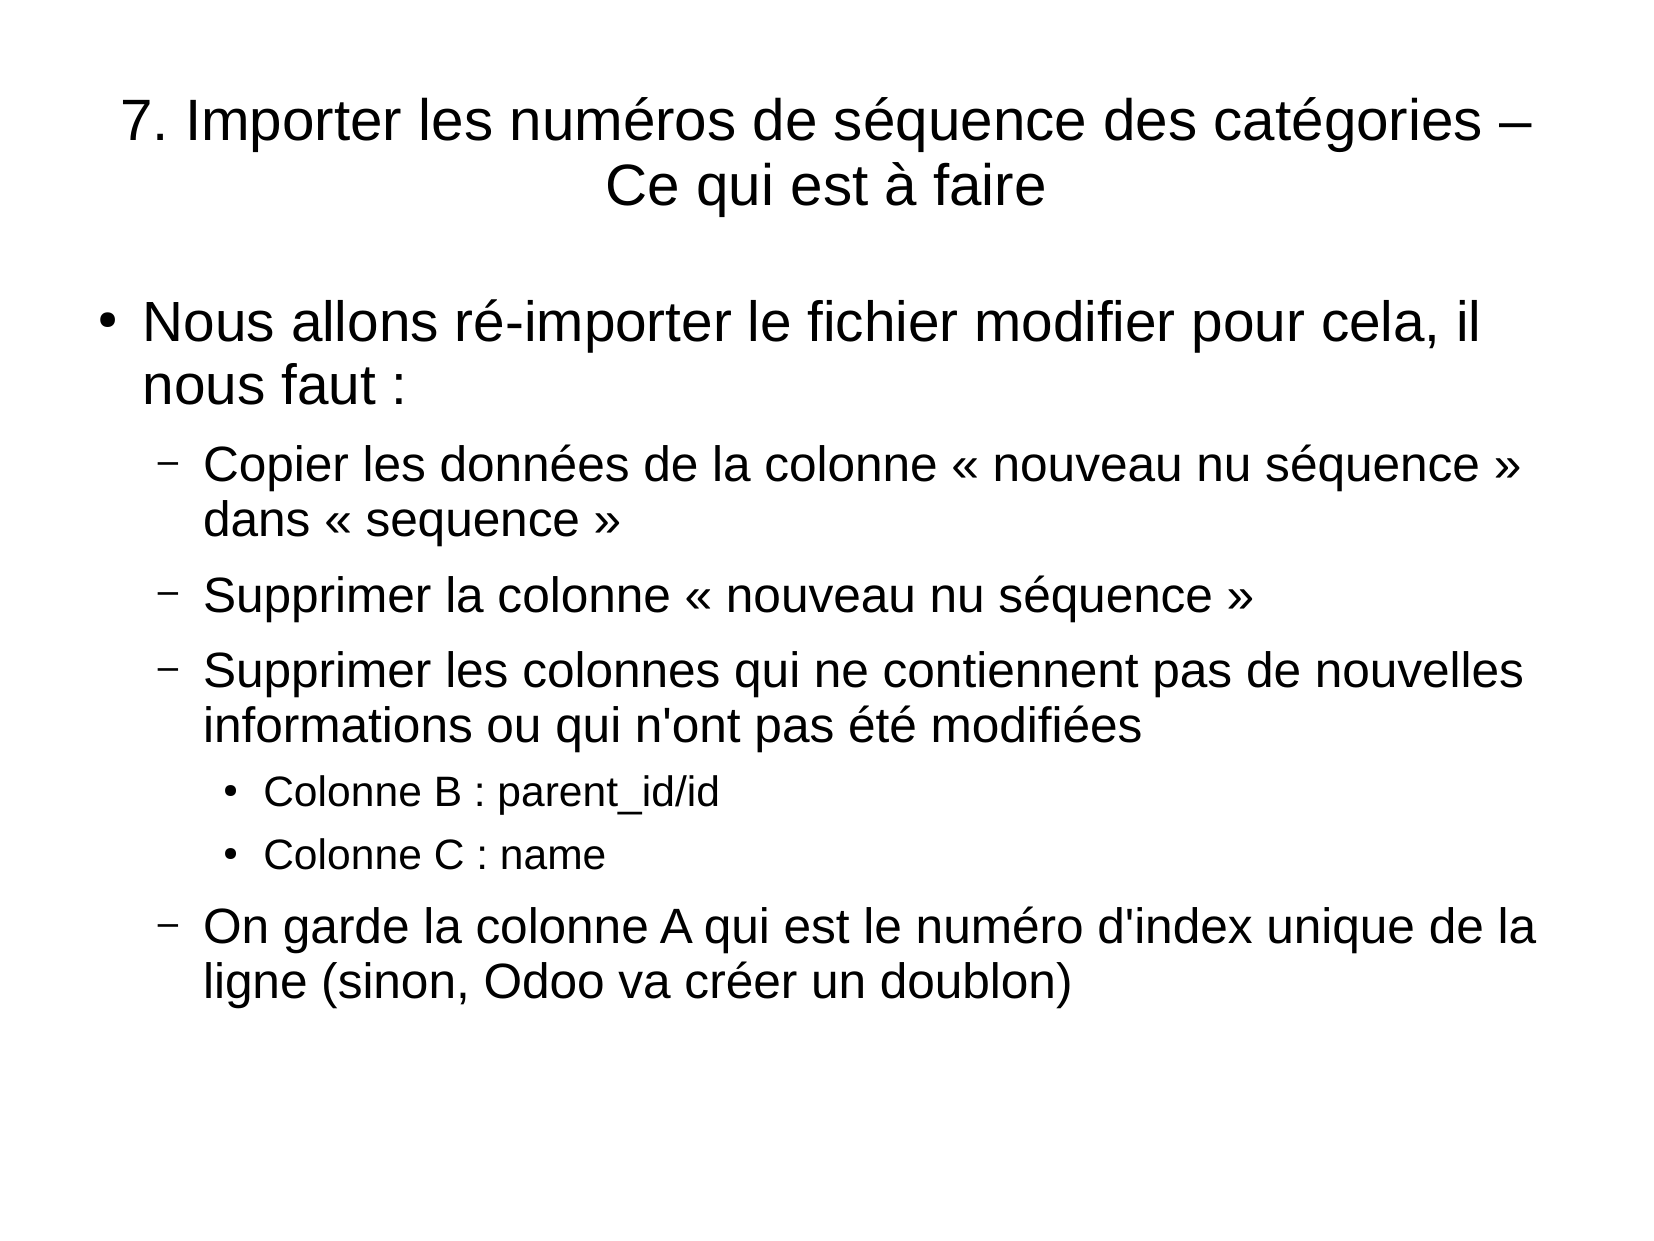

# 7. Importer les numéros de séquence des catégories – Ce qui est à faire
Nous allons ré-importer le fichier modifier pour cela, il nous faut :
Copier les données de la colonne « nouveau nu séquence » dans « sequence »
Supprimer la colonne « nouveau nu séquence »
Supprimer les colonnes qui ne contiennent pas de nouvelles informations ou qui n'ont pas été modifiées
Colonne B : parent_id/id
Colonne C : name
On garde la colonne A qui est le numéro d'index unique de la ligne (sinon, Odoo va créer un doublon)